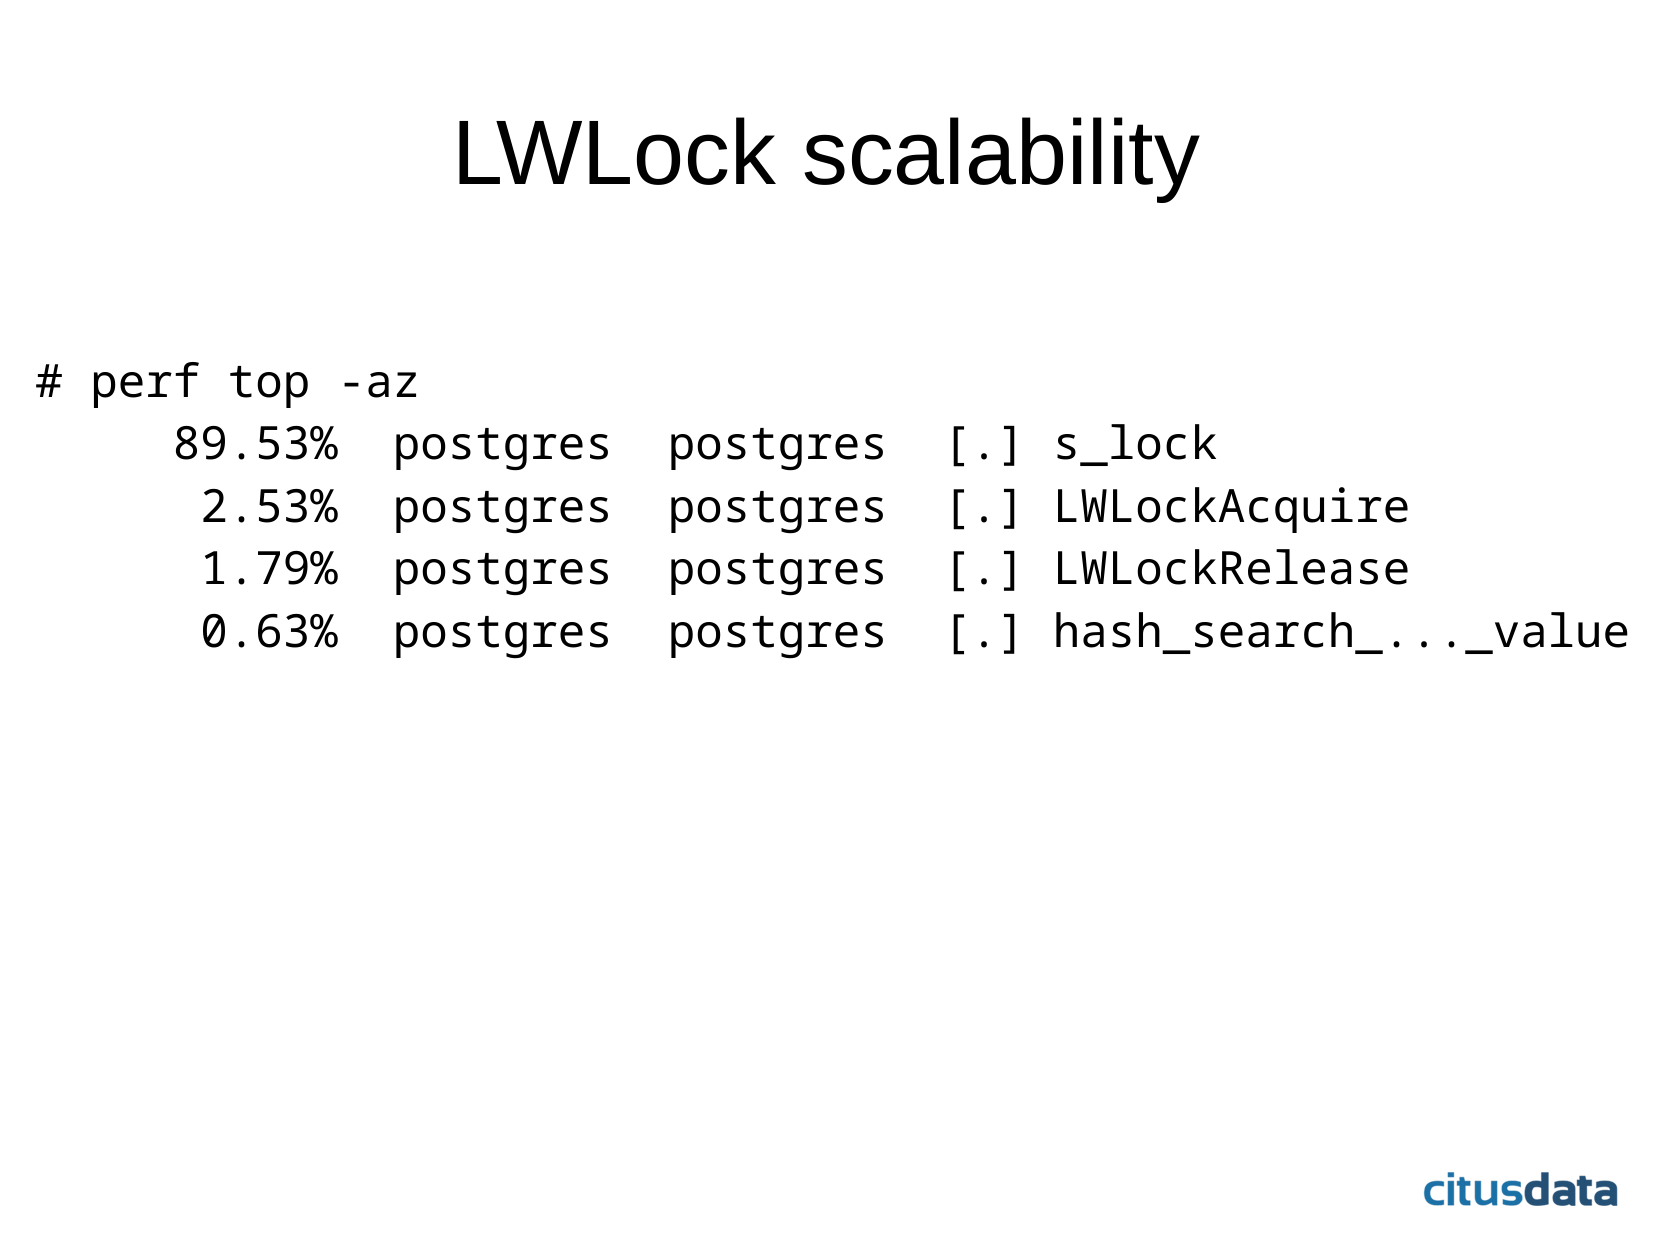

# LWLock scalability
# perf top -az 89.53% postgres postgres [.] s_lock
 2.53% postgres postgres [.] LWLockAcquire
 1.79% postgres postgres [.] LWLockRelease
 0.63% postgres postgres [.] hash_search_..._value